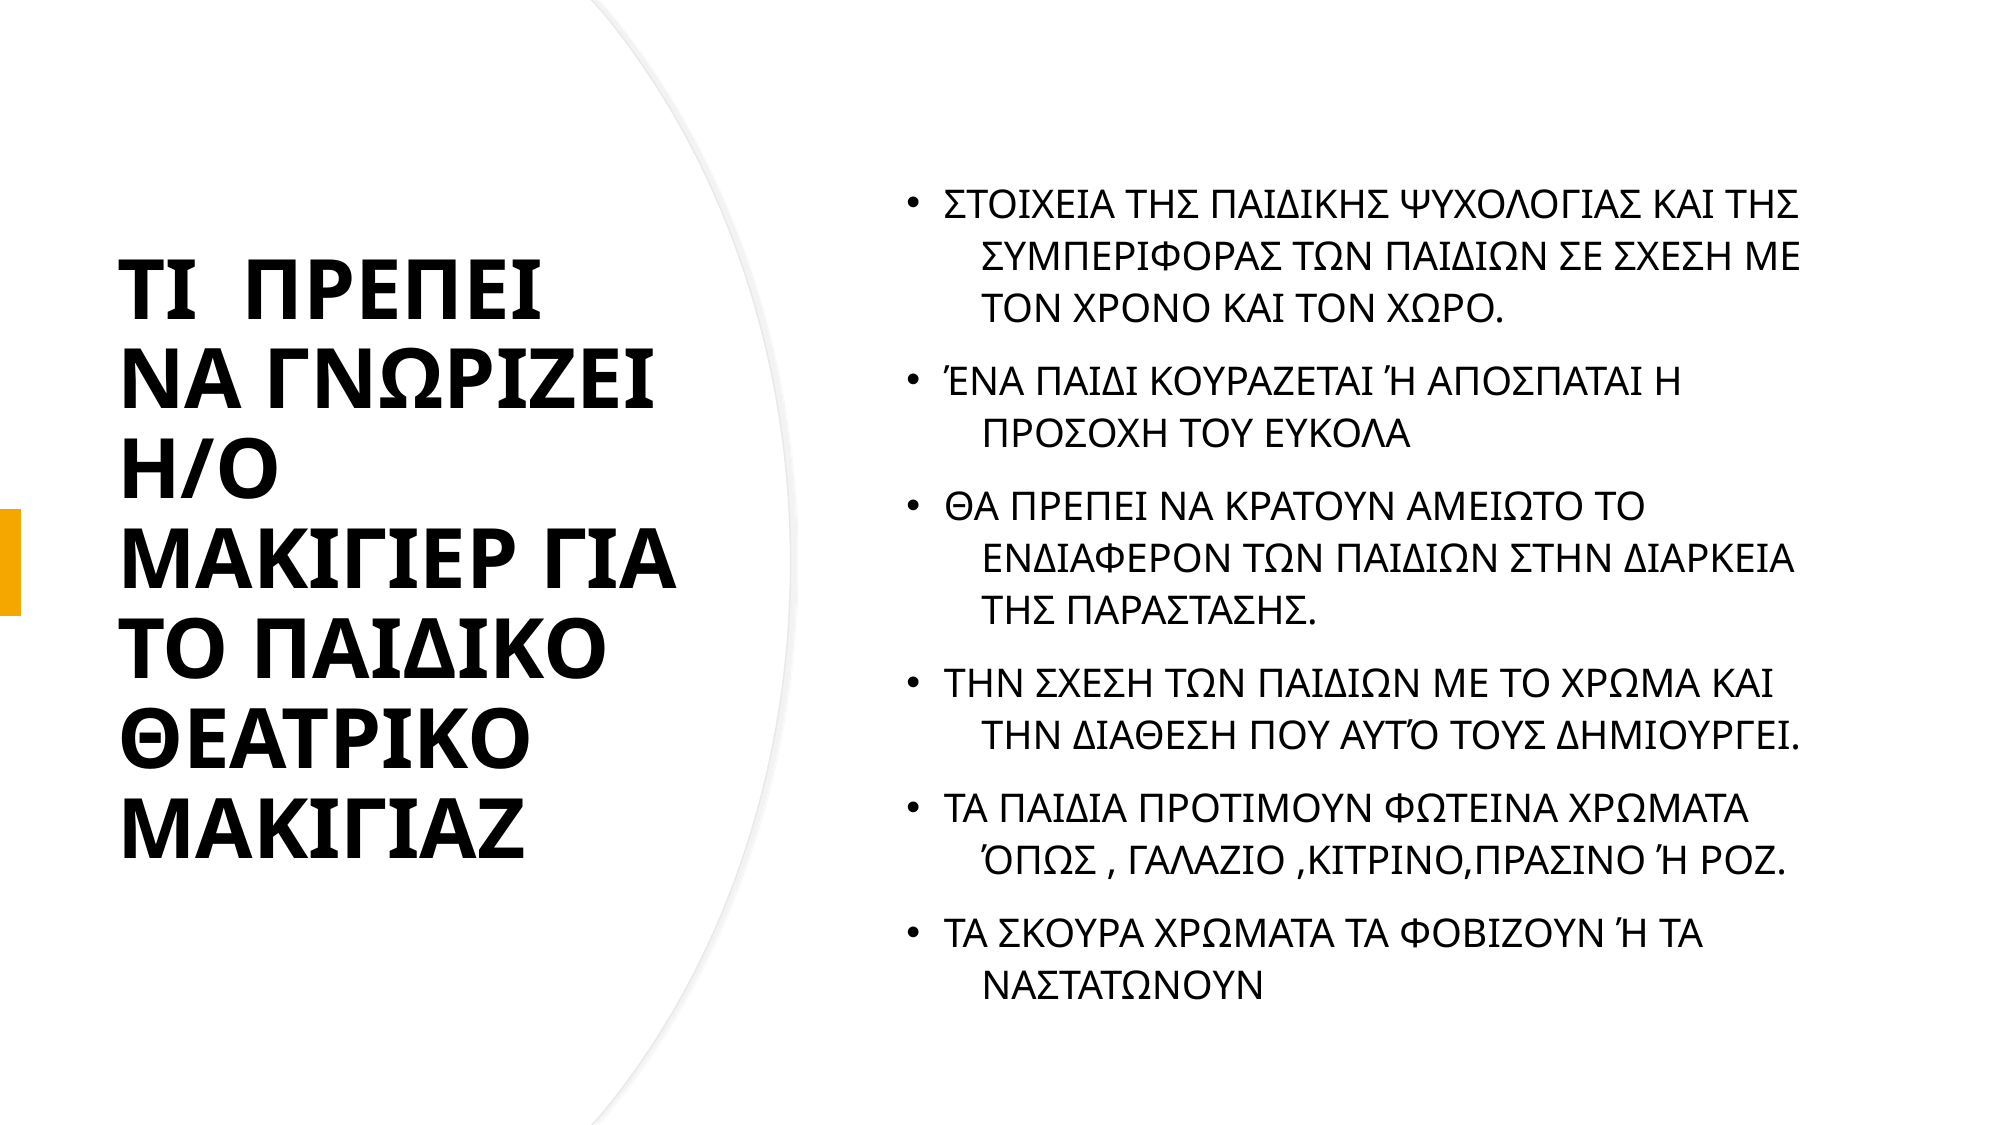

ΣΤΟΙΧΕΙΑ ΤΗΣ ΠΑΙΔΙΚΗΣ ΨΥΧΟΛΟΓΙΑΣ ΚΑΙ ΤΗΣ ΣΥΜΠΕΡΙΦΟΡΑΣ ΤΩΝ ΠΑΙΔΙΩΝ ΣΕ ΣΧΕΣΗ ΜΕ ΤΟΝ ΧΡΟΝΟ ΚΑΙ ΤΟΝ ΧΩΡΟ.
ΈΝΑ ΠΑΙΔΙ ΚΟΥΡΑΖΕΤΑΙ Ή ΑΠΟΣΠΑΤΑΙ Η ΠΡΟΣΟΧΗ ΤΟΥ ΕΥΚΟΛΑ
ΘΑ ΠΡΕΠΕΙ ΝΑ ΚΡΑΤΟΥΝ ΑΜΕΙΩΤΟ ΤΟ ΕΝΔΙΑΦΕΡΟΝ ΤΩΝ ΠΑΙΔΙΩΝ ΣΤΗΝ ΔΙΑΡΚΕΙΑ ΤΗΣ ΠΑΡΑΣΤΑΣΗΣ.
ΤΗΝ ΣΧΕΣΗ ΤΩΝ ΠΑΙΔΙΩΝ ΜΕ ΤΟ ΧΡΩΜΑ ΚΑΙ ΤΗΝ ΔΙΑΘΕΣΗ ΠΟΥ ΑΥΤΌ ΤΟΥΣ ΔΗΜΙΟΥΡΓΕΙ.
ΤΑ ΠΑΙΔΙΑ ΠΡΟΤΙΜΟΥΝ ΦΩΤΕΙΝΑ ΧΡΩΜΑΤΑ ΌΠΩΣ , ΓΑΛΑΖΙΟ ,ΚΙΤΡΙΝΟ,ΠΡΑΣΙΝΟ Ή ΡΟΖ.
ΤΑ ΣΚΟΥΡΑ ΧΡΩΜΑΤΑ ΤΑ ΦΟΒΙΖΟΥΝ Ή ΤΑ ΝΑΣΤΑΤΩΝΟΥΝ
# ΤΙ ΠΡΕΠΕΙ ΝΑ ΓΝΩΡΙΖΕΙ Η/Ο ΜΑΚΙΓΙΕΡ ΓΙΑ ΤΟ ΠΑΙΔΙΚΟ ΘΕΑΤΡΙΚΟ ΜΑΚΙΓΙΑΖ